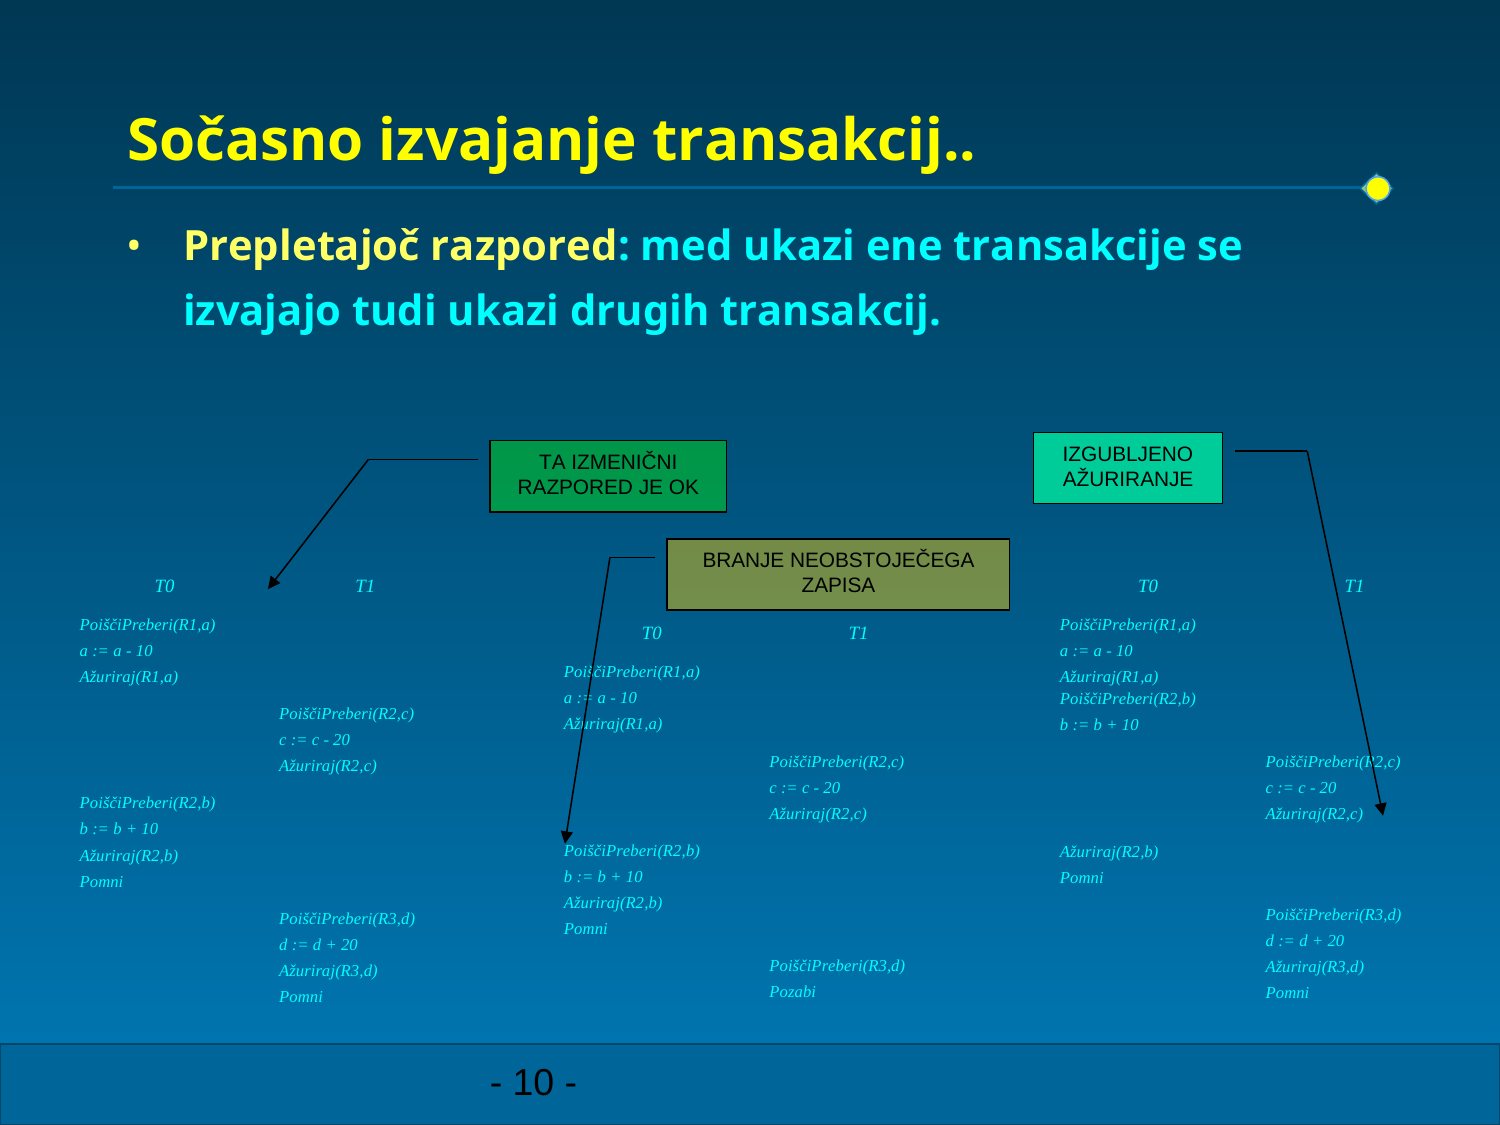

# Sočasno izvajanje transakcij..
Prepletajoč razpored: med ukazi ene transakcije se izvajajo tudi ukazi drugih transakcij.
IZGUBLJENO AŽURIRANJE
TA IZMENIČNI RAZPORED JE OK
| | |
| --- | --- |
| T0 | T1 |
| PoiščiPreberi(R1,a) a := a - 10 Ažuriraj(R1,a) | |
| | PoiščiPreberi(R2,c) c := c - 20 Ažuriraj(R2,c) |
| PoiščiPreberi(R2,b) b := b + 10 Ažuriraj(R2,b) Pomni | |
| | PoiščiPreberi(R3,d) d := d + 20 Ažuriraj(R3,d) Pomni |
| | |
| --- | --- |
| T0 | T1 |
| PoiščiPreberi(R1,a) a := a - 10 Ažuriraj(R1,a) PoiščiPreberi(R2,b) b := b + 10 | |
| | PoiščiPreberi(R2,c) c := c - 20 Ažuriraj(R2,c) |
| Ažuriraj(R2,b) Pomni | |
| | PoiščiPreberi(R3,d) d := d + 20 Ažuriraj(R3,d) Pomni |
BRANJE NEOBSTOJEČEGA ZAPISA
| | |
| --- | --- |
| T0 | T1 |
| PoiščiPreberi(R1,a) a := a - 10 Ažuriraj(R1,a) | |
| | PoiščiPreberi(R2,c) c := c - 20 Ažuriraj(R2,c) |
| PoiščiPreberi(R2,b) b := b + 10 Ažuriraj(R2,b) Pomni | |
| | PoiščiPreberi(R3,d) Pozabi |